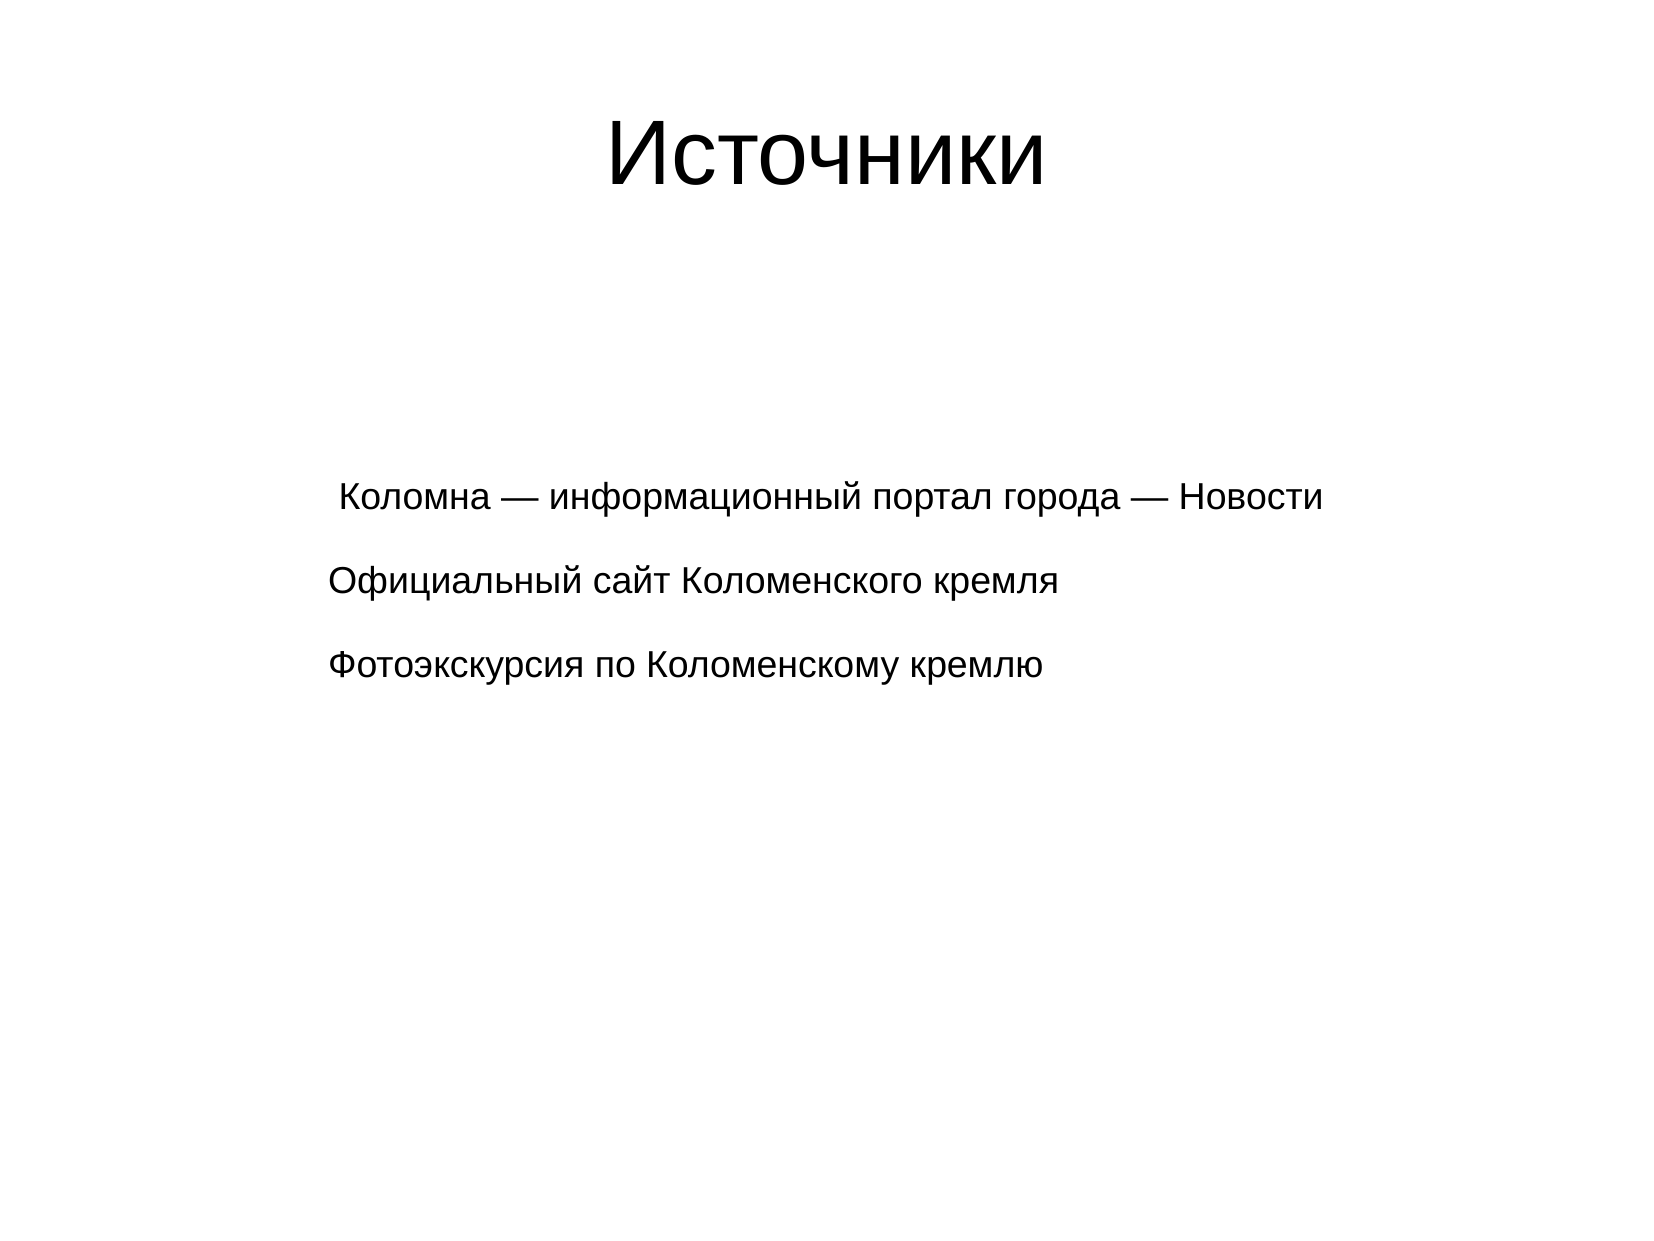

# Источники
 Коломна — информационный портал города — Новости
Официальный сайт Коломенского кремля
Фотоэкскурсия по Коломенскому кремлю